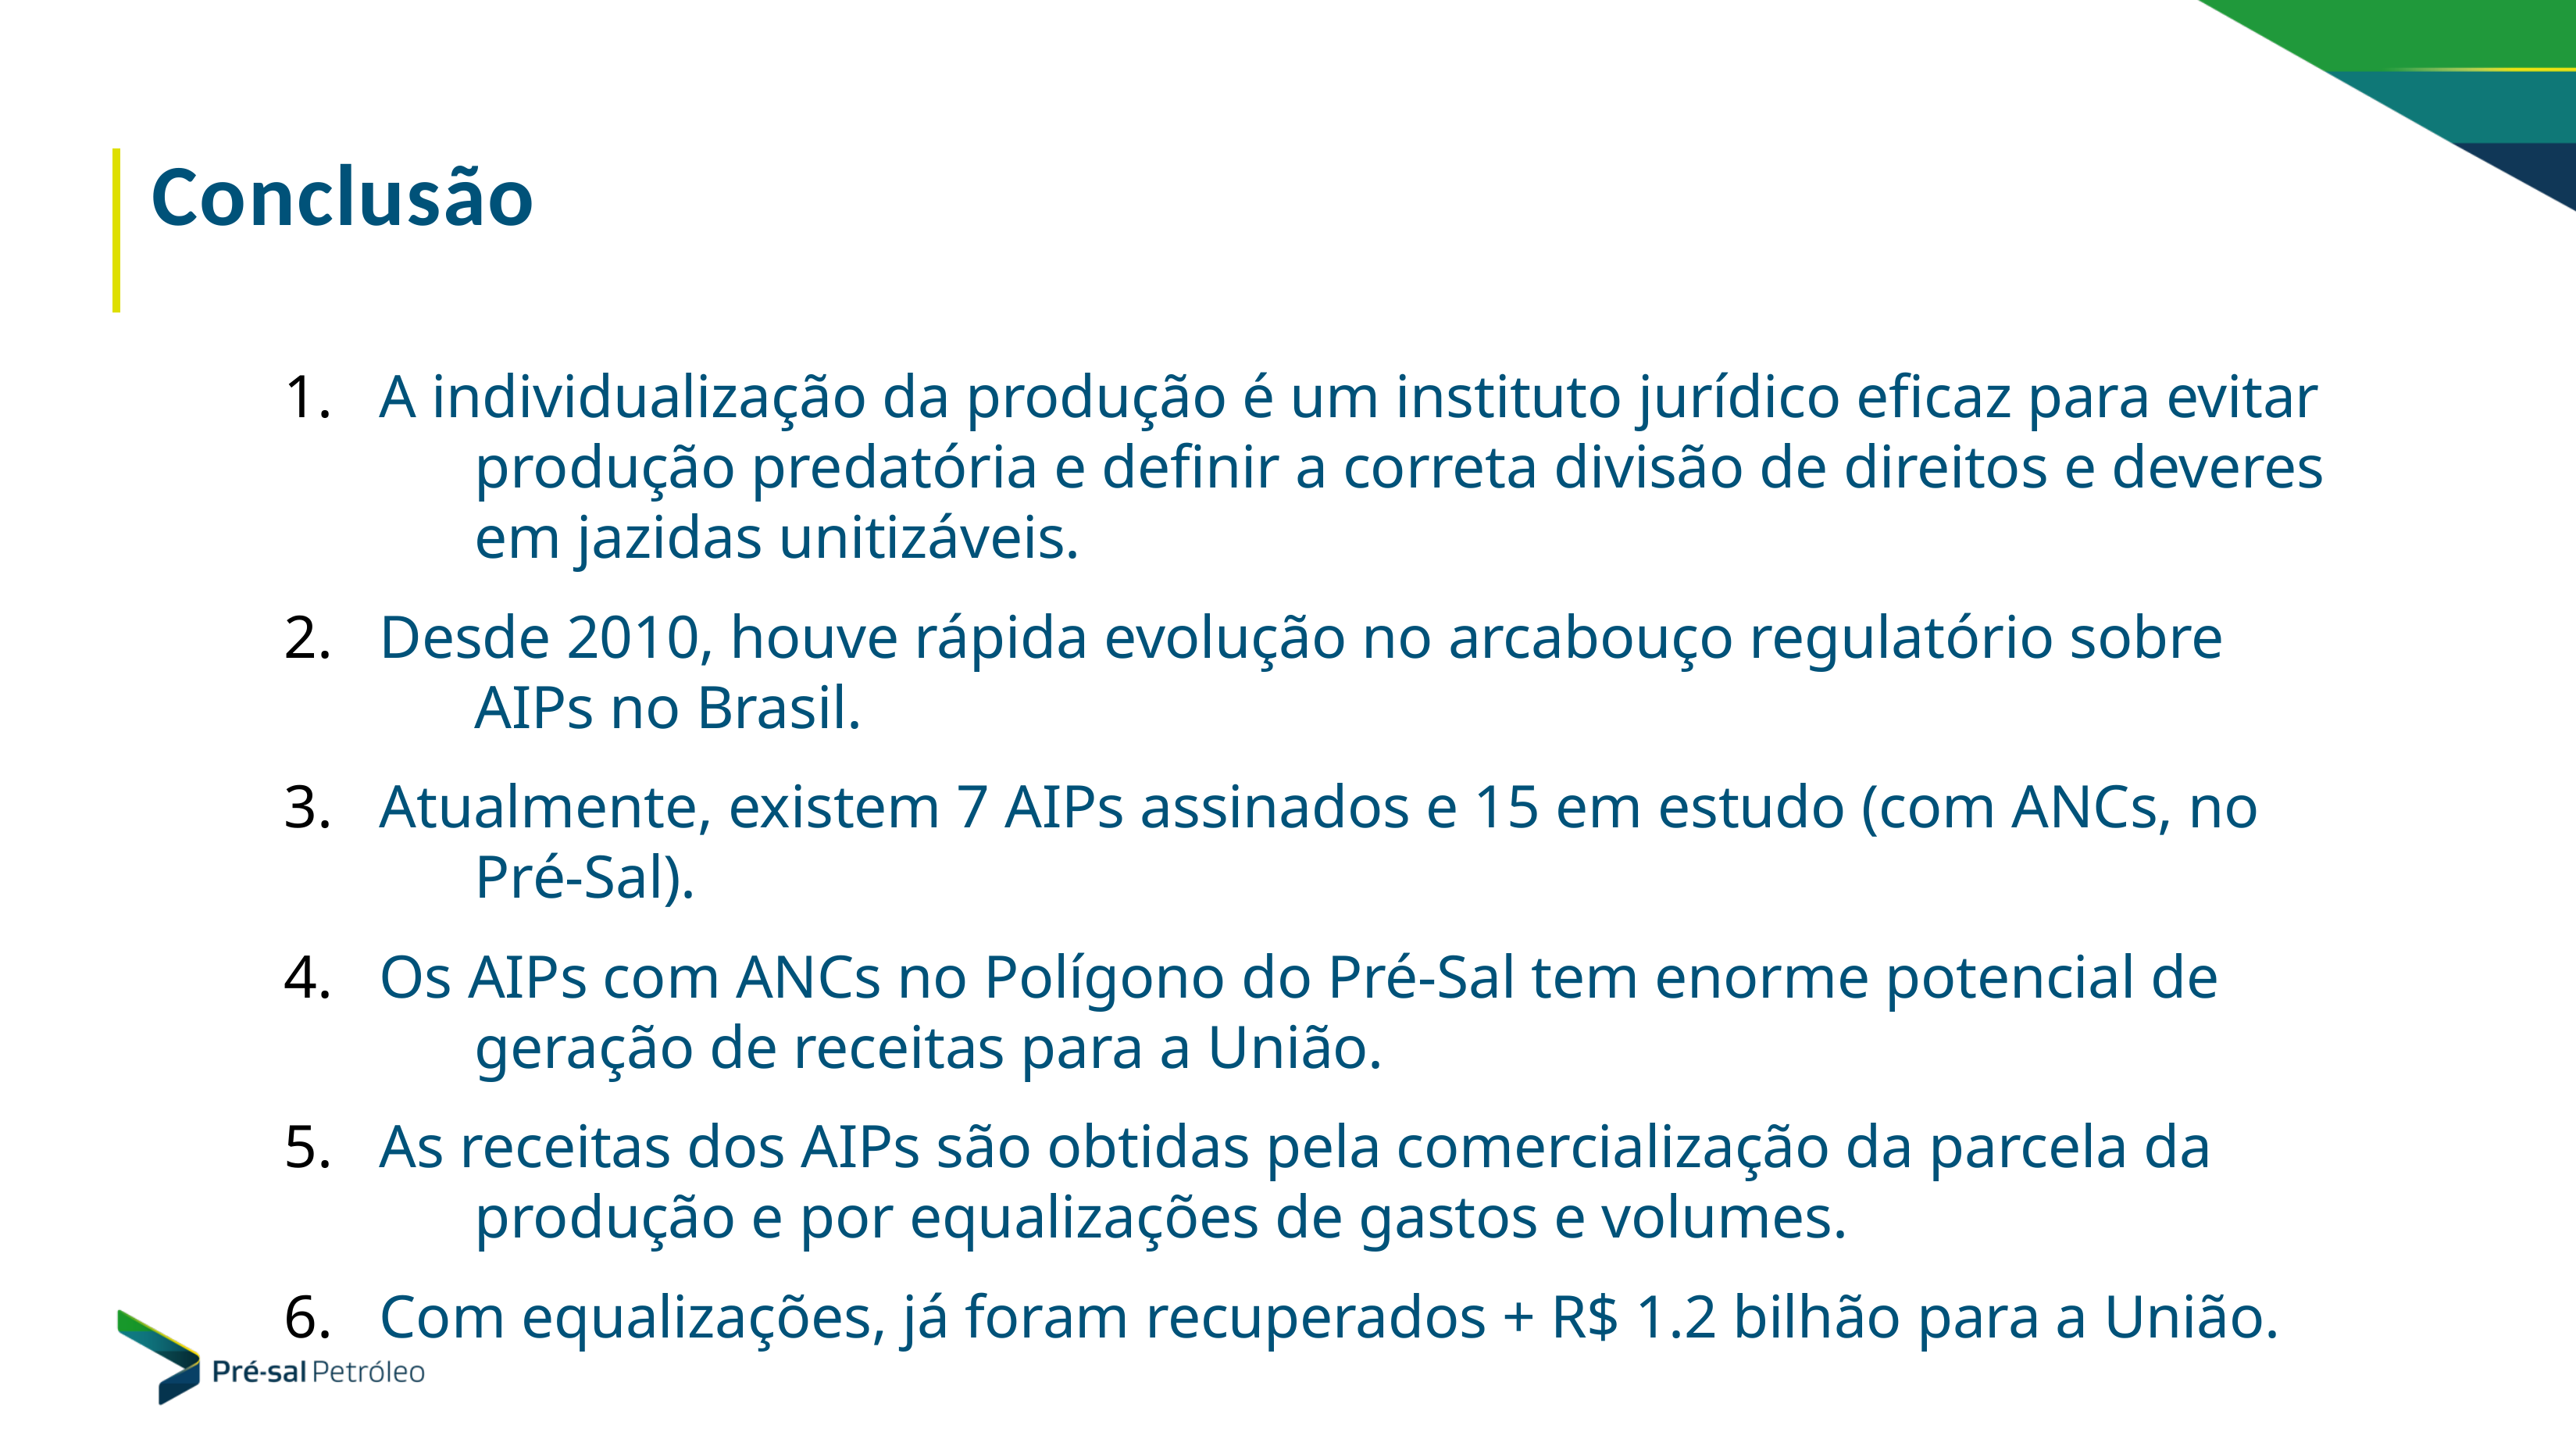

# Conclusão
A individualização da produção é um instituto jurídico eficaz para evitar produção predatória e definir a correta divisão de direitos e deveres em jazidas unitizáveis.
Desde 2010, houve rápida evolução no arcabouço regulatório sobre AIPs no Brasil.
Atualmente, existem 7 AIPs assinados e 15 em estudo (com ANCs, no Pré-Sal).
Os AIPs com ANCs no Polígono do Pré-Sal tem enorme potencial de geração de receitas para a União.
As receitas dos AIPs são obtidas pela comercialização da parcela da produção e por equalizações de gastos e volumes.
Com equalizações, já foram recuperados + R$ 1.2 bilhão para a União.